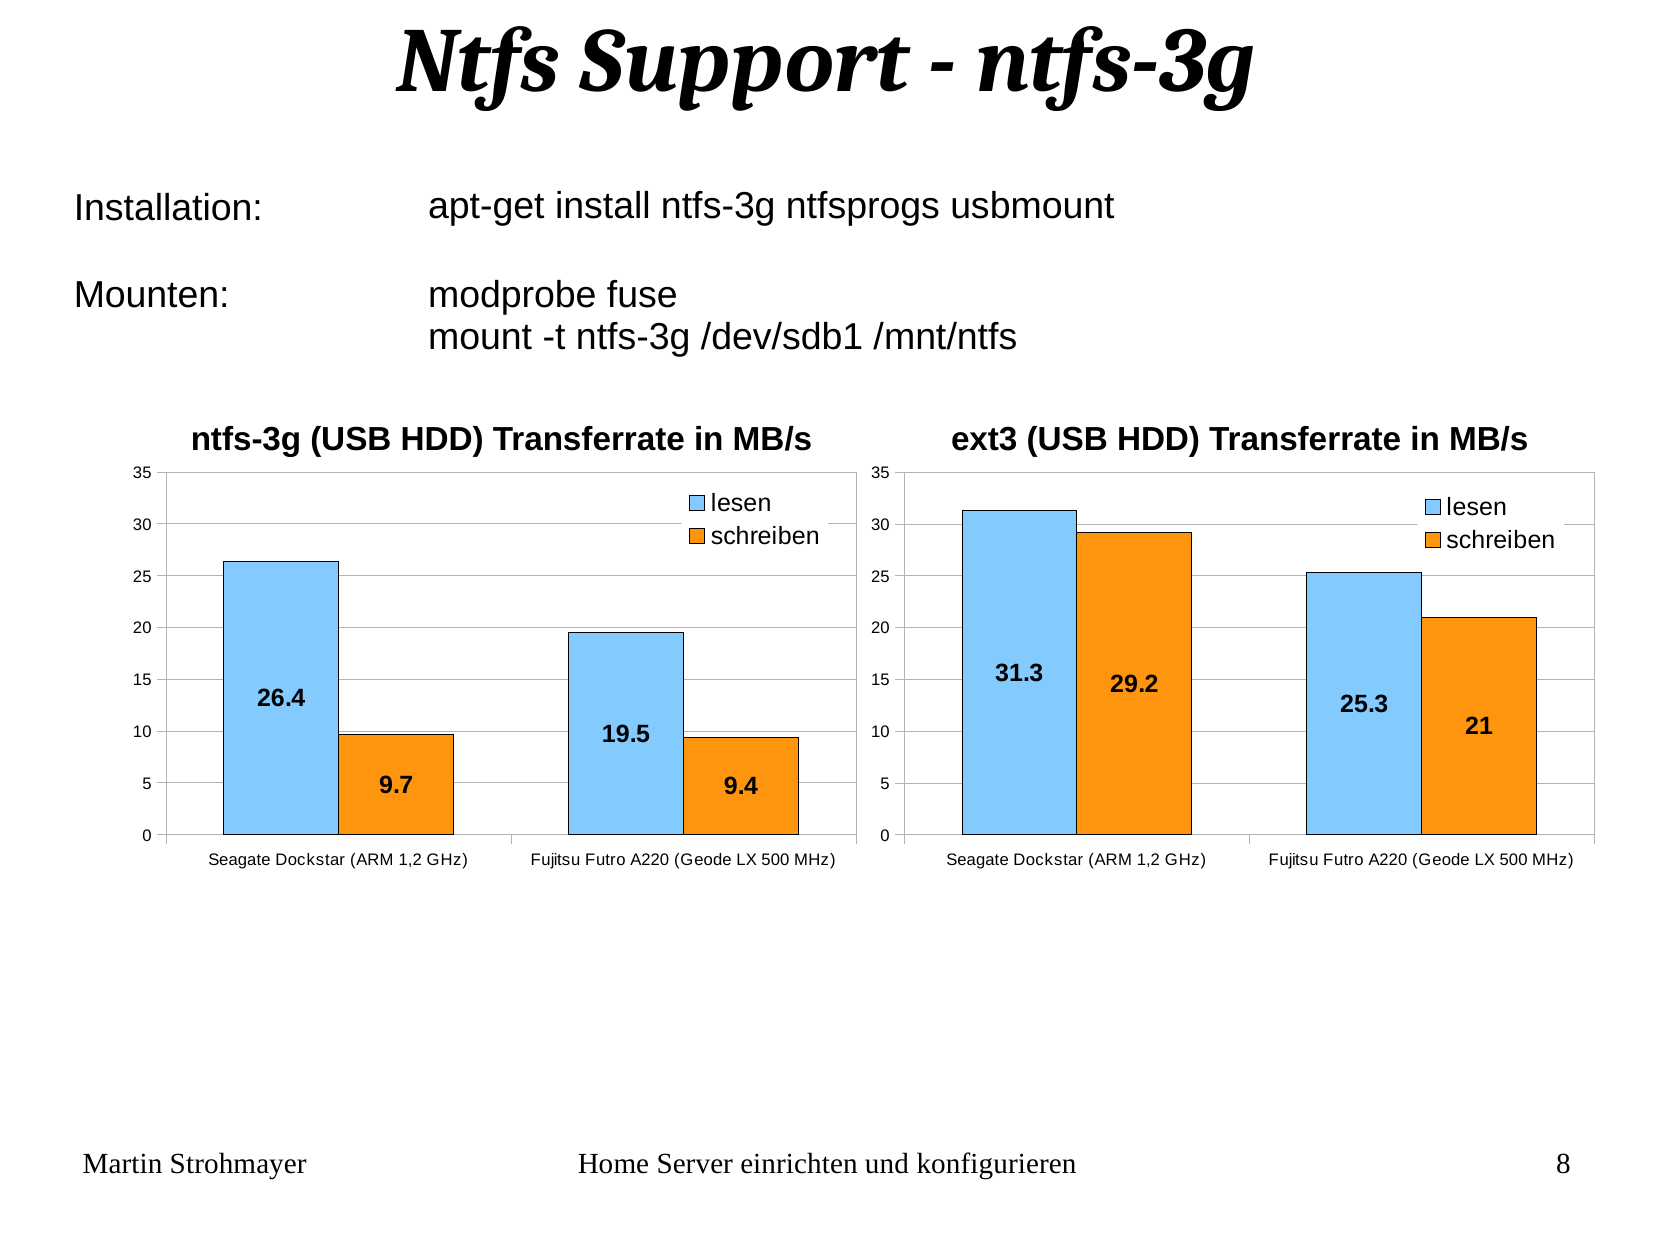

# Ntfs Support - ntfs-3g
apt-get install ntfs-3g ntfsprogs usbmount
Installation:
Mounten:
modprobe fuse
mount -t ntfs-3g /dev/sdb1 /mnt/ntfs
ntfs-3g (USB HDD) Transferrate in MB/s
ext3 (USB HDD) Transferrate in MB/s
### Chart
| Category | lesen | schreiben |
|---|---|---|
| Seagate Dockstar (ARM 1,2 GHz) | 26.4 | 9.7 |
| Fujitsu Futro A220 (Geode LX 500 MHz) | 19.5 | 9.4 |
### Chart
| Category | lesen | schreiben |
|---|---|---|
| Seagate Dockstar (ARM 1,2 GHz) | 31.3 | 29.2 |
| Fujitsu Futro A220 (Geode LX 500 MHz) | 25.3 | 21.0 |Martin Strohmayer
Home Server einrichten und konfigurieren
8